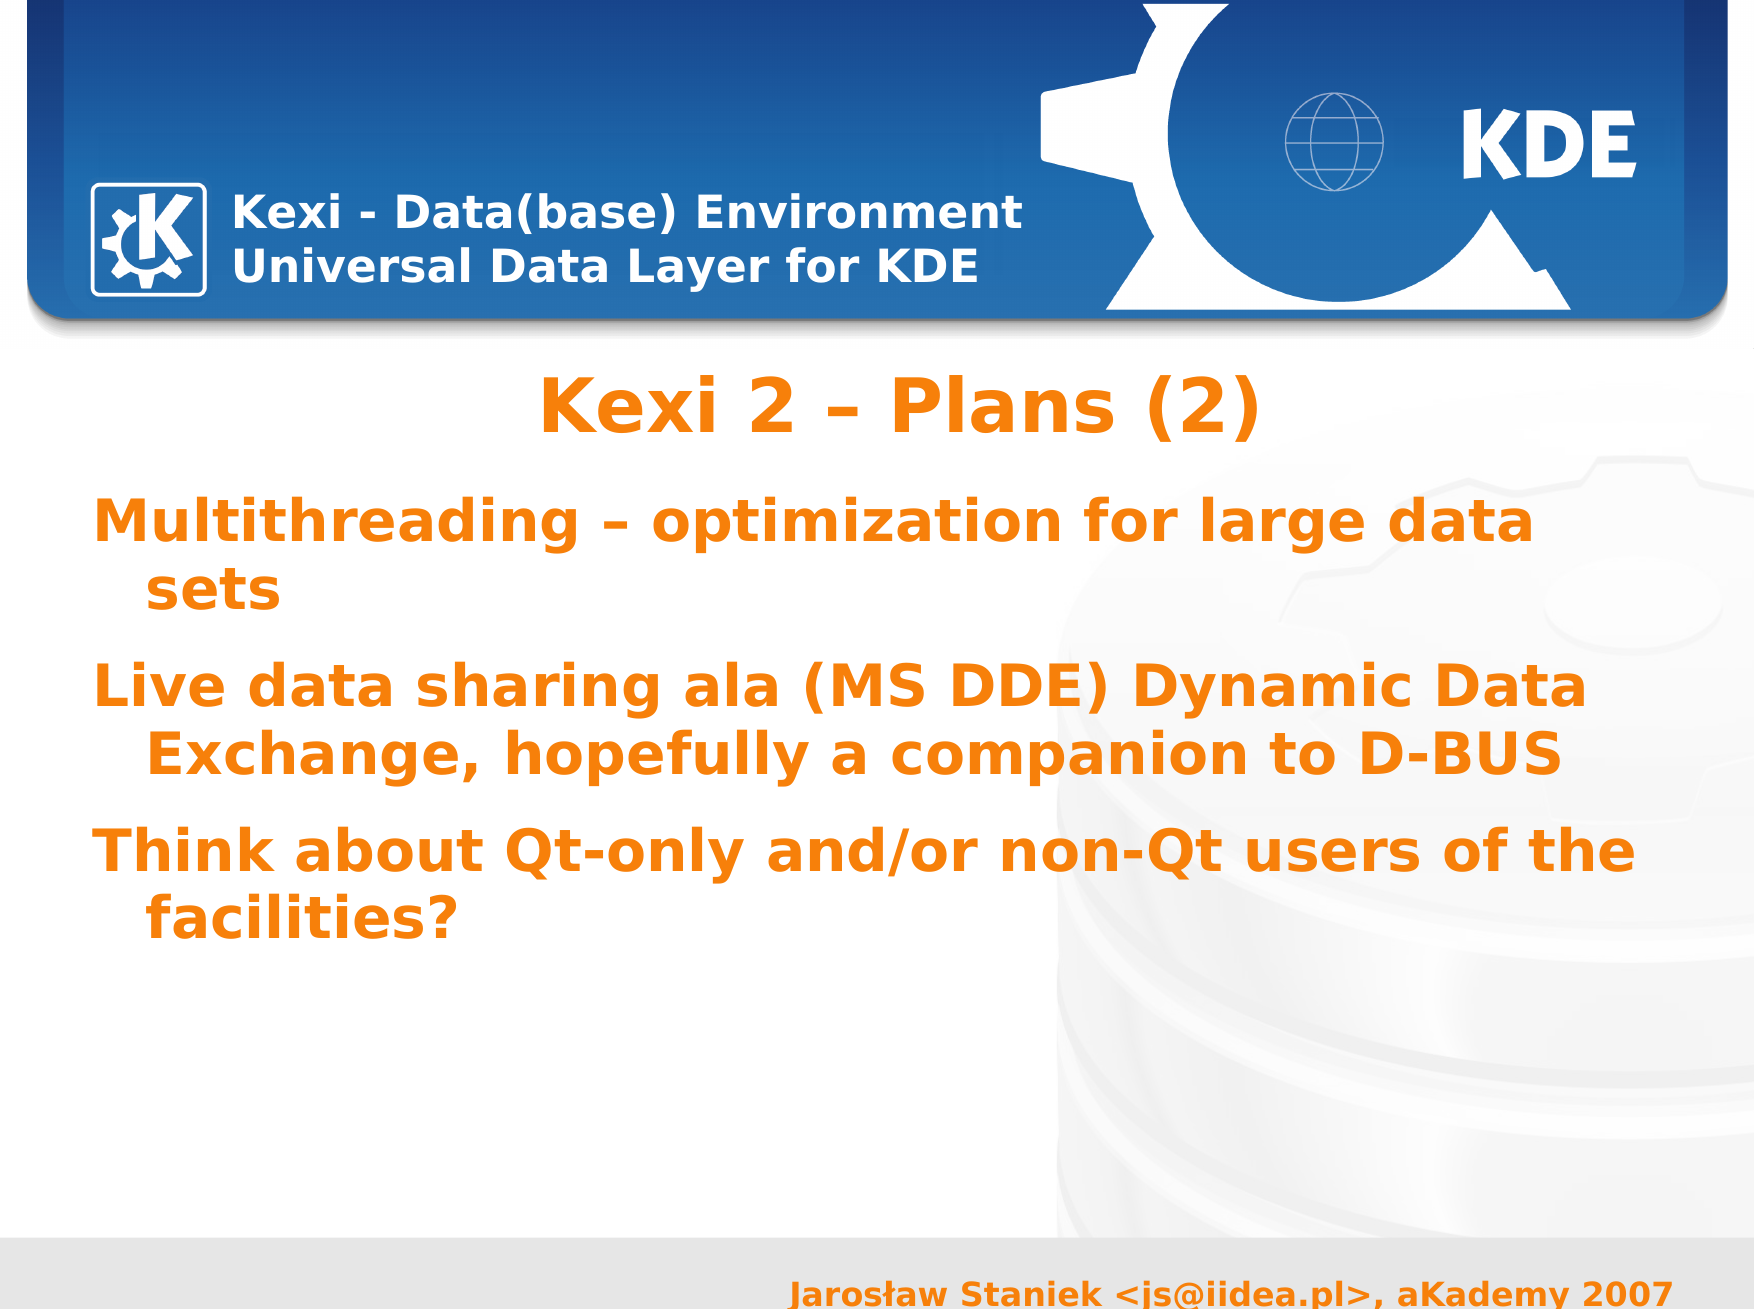

# Kexi 2 – Plans (2)
Multithreading – optimization for large data sets
Live data sharing ala (MS DDE) Dynamic Data Exchange, hopefully a companion to D-BUS
Think about Qt-only and/or non-Qt users of the facilities?